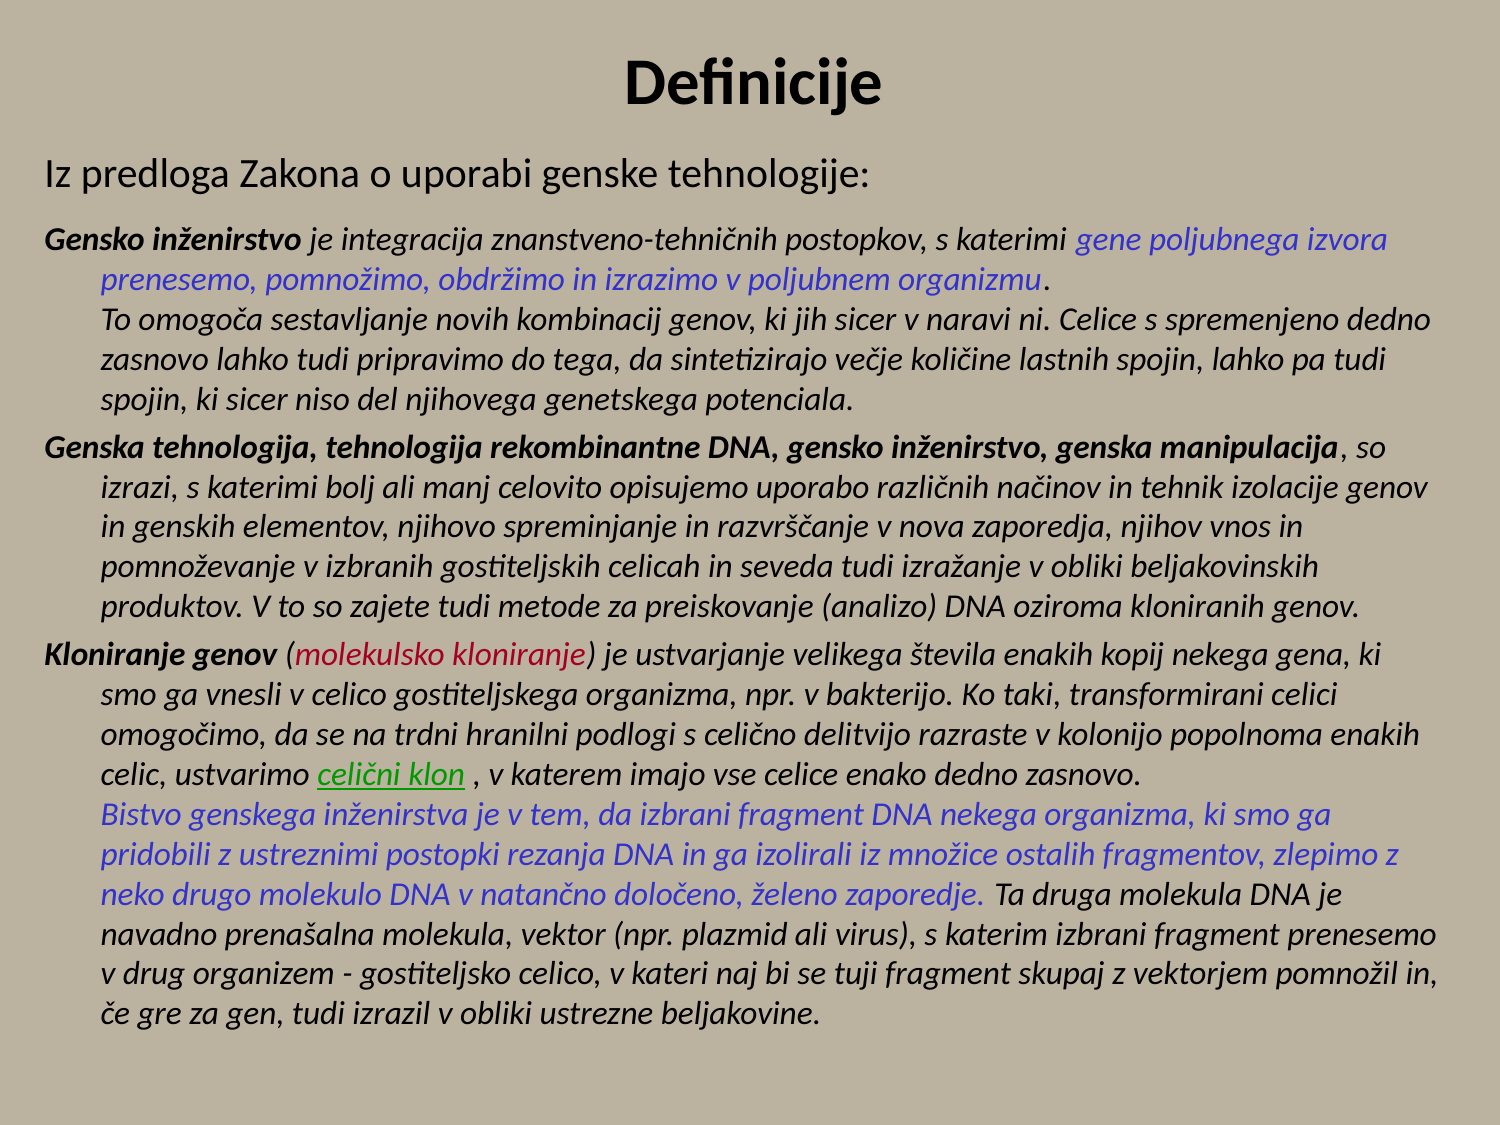

# Definicije
Iz predloga Zakona o uporabi genske tehnologije:
Gensko inženirstvo je integracija znanstveno-tehničnih postopkov, s katerimi gene poljubnega izvora prenesemo, pomnožimo, obdržimo in izrazimo v poljubnem organizmu.
To omogoča sestavljanje novih kombinacij genov, ki jih sicer v naravi ni. Celice s spremenjeno dedno zasnovo lahko tudi pripravimo do tega, da sintetizirajo večje količine lastnih spojin, lahko pa tudi spojin, ki sicer niso del njihovega genetskega potenciala.
Genska tehnologija, tehnologija rekombinantne DNA, gensko inženirstvo, genska manipulacija, so izrazi, s katerimi bolj ali manj celovito opisujemo uporabo različnih načinov in tehnik izolacije genov in genskih elementov, njihovo spreminjanje in razvrščanje v nova zaporedja, njihov vnos in pomnoževanje v izbranih gostiteljskih celicah in seveda tudi izražanje v obliki beljakovinskih produktov. V to so zajete tudi metode za preiskovanje (analizo) DNA oziroma kloniranih genov.
Kloniranje genov (molekulsko kloniranje) je ustvarjanje velikega števila enakih kopij nekega gena, ki smo ga vnesli v celico gostiteljskega organizma, npr. v bakterijo. Ko taki, transformirani celici omogočimo, da se na trdni hranilni podlogi s celično delitvijo razraste v kolonijo popolnoma enakih celic, ustvarimo celični klon , v katerem imajo vse celice enako dedno zasnovo.
Bistvo genskega inženirstva je v tem, da izbrani fragment DNA nekega organizma, ki smo ga pridobili z ustreznimi postopki rezanja DNA in ga izolirali iz množice ostalih fragmentov, zlepimo z neko drugo molekulo DNA v natančno določeno, želeno zaporedje. Ta druga molekula DNA je navadno prenašalna molekula, vektor (npr. plazmid ali virus), s katerim izbrani fragment prenesemo v drug organizem - gostiteljsko celico, v kateri naj bi se tuji fragment skupaj z vektorjem pomnožil in, če gre za gen, tudi izrazil v obliki ustrezne beljakovine.